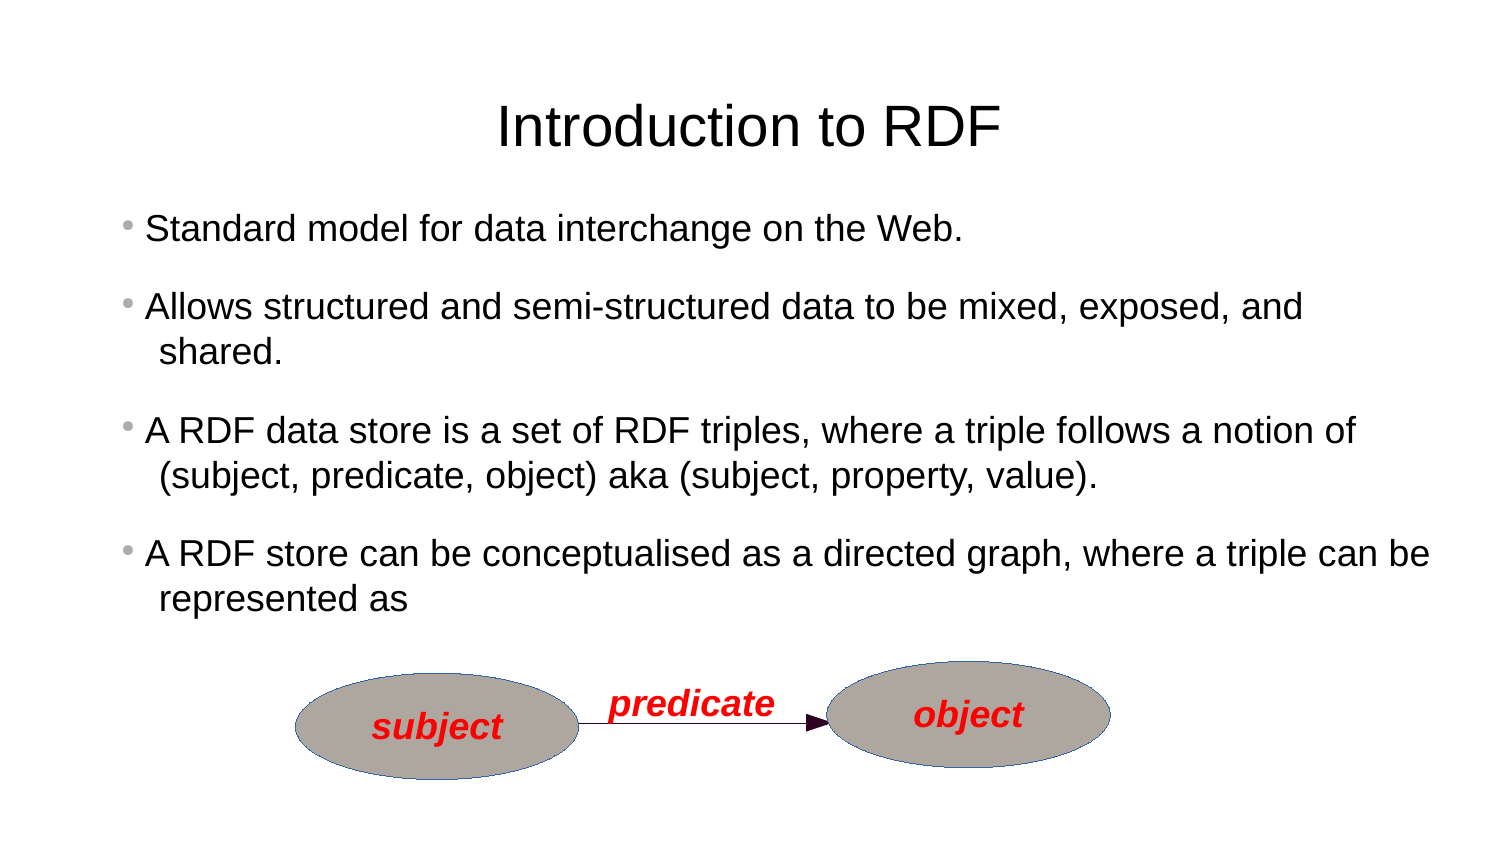

# Introduction to RDF
 Standard model for data interchange on the Web.
 Allows structured and semi-structured data to be mixed, exposed, and shared.
 A RDF data store is a set of RDF triples, where a triple follows a notion of (subject, predicate, object) aka (subject, property, value).
 A RDF store can be conceptualised as a directed graph, where a triple can be represented as
object
subject
predicate